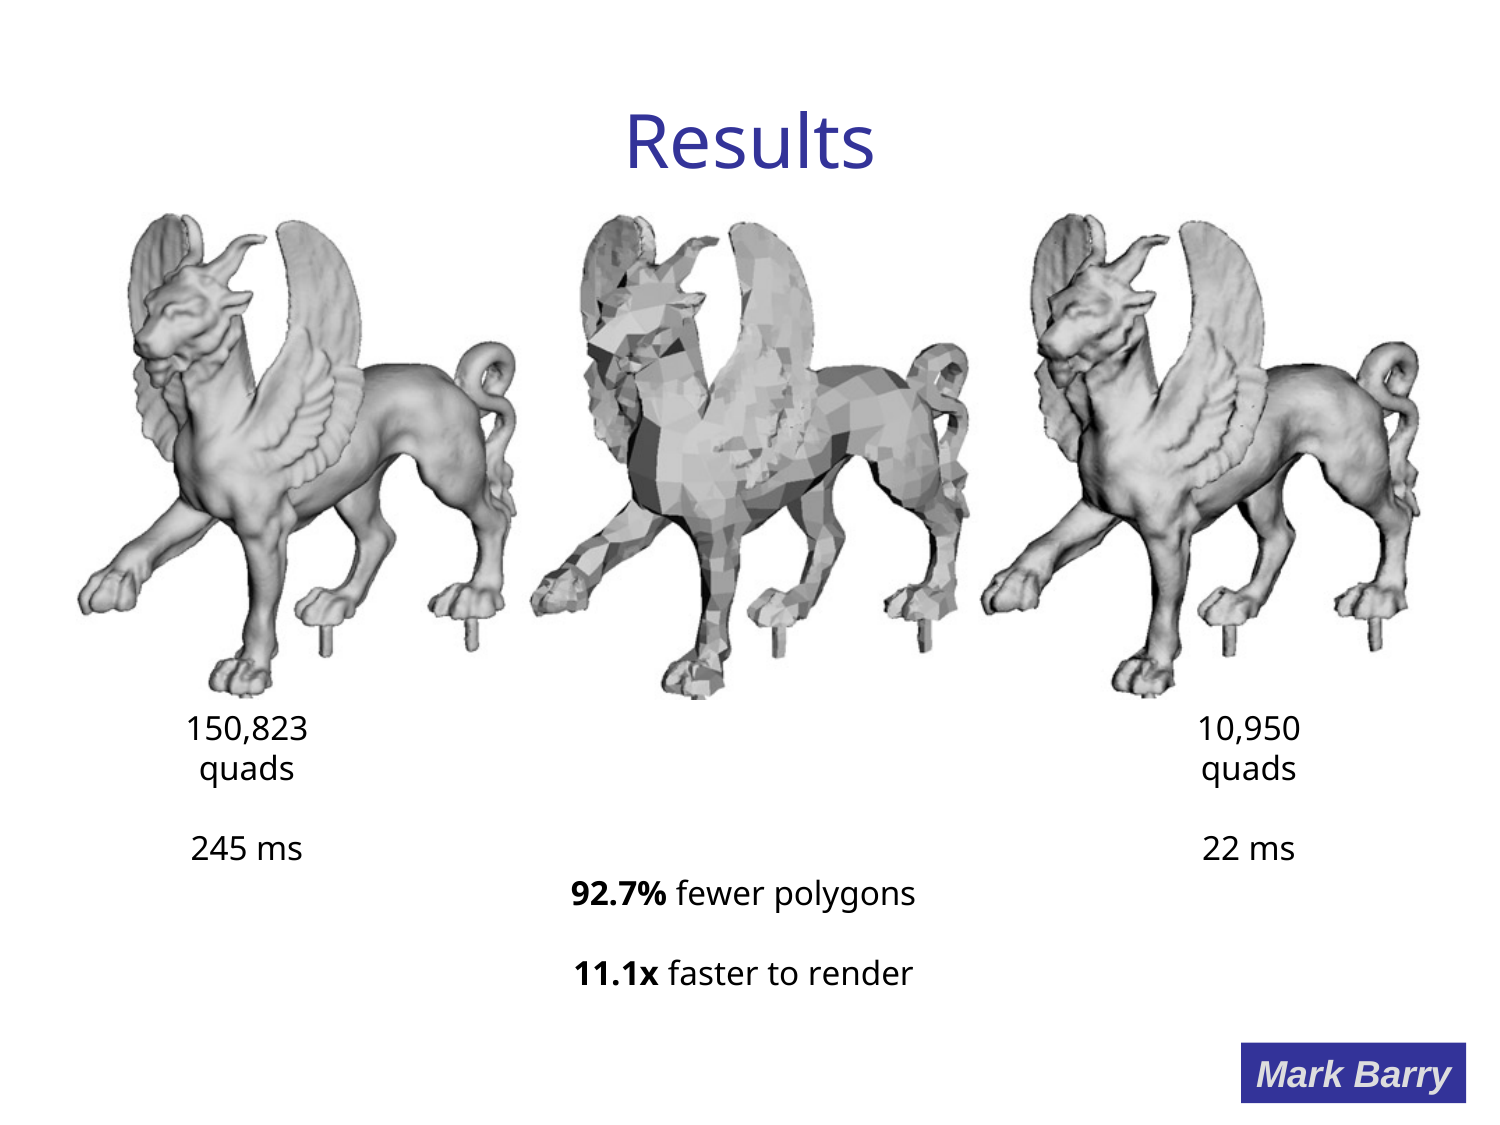

# Results
150,823
quads
245 ms
10,950
quads
22 ms
92.7% fewer polygons
11.1x faster to render
Mark Barry